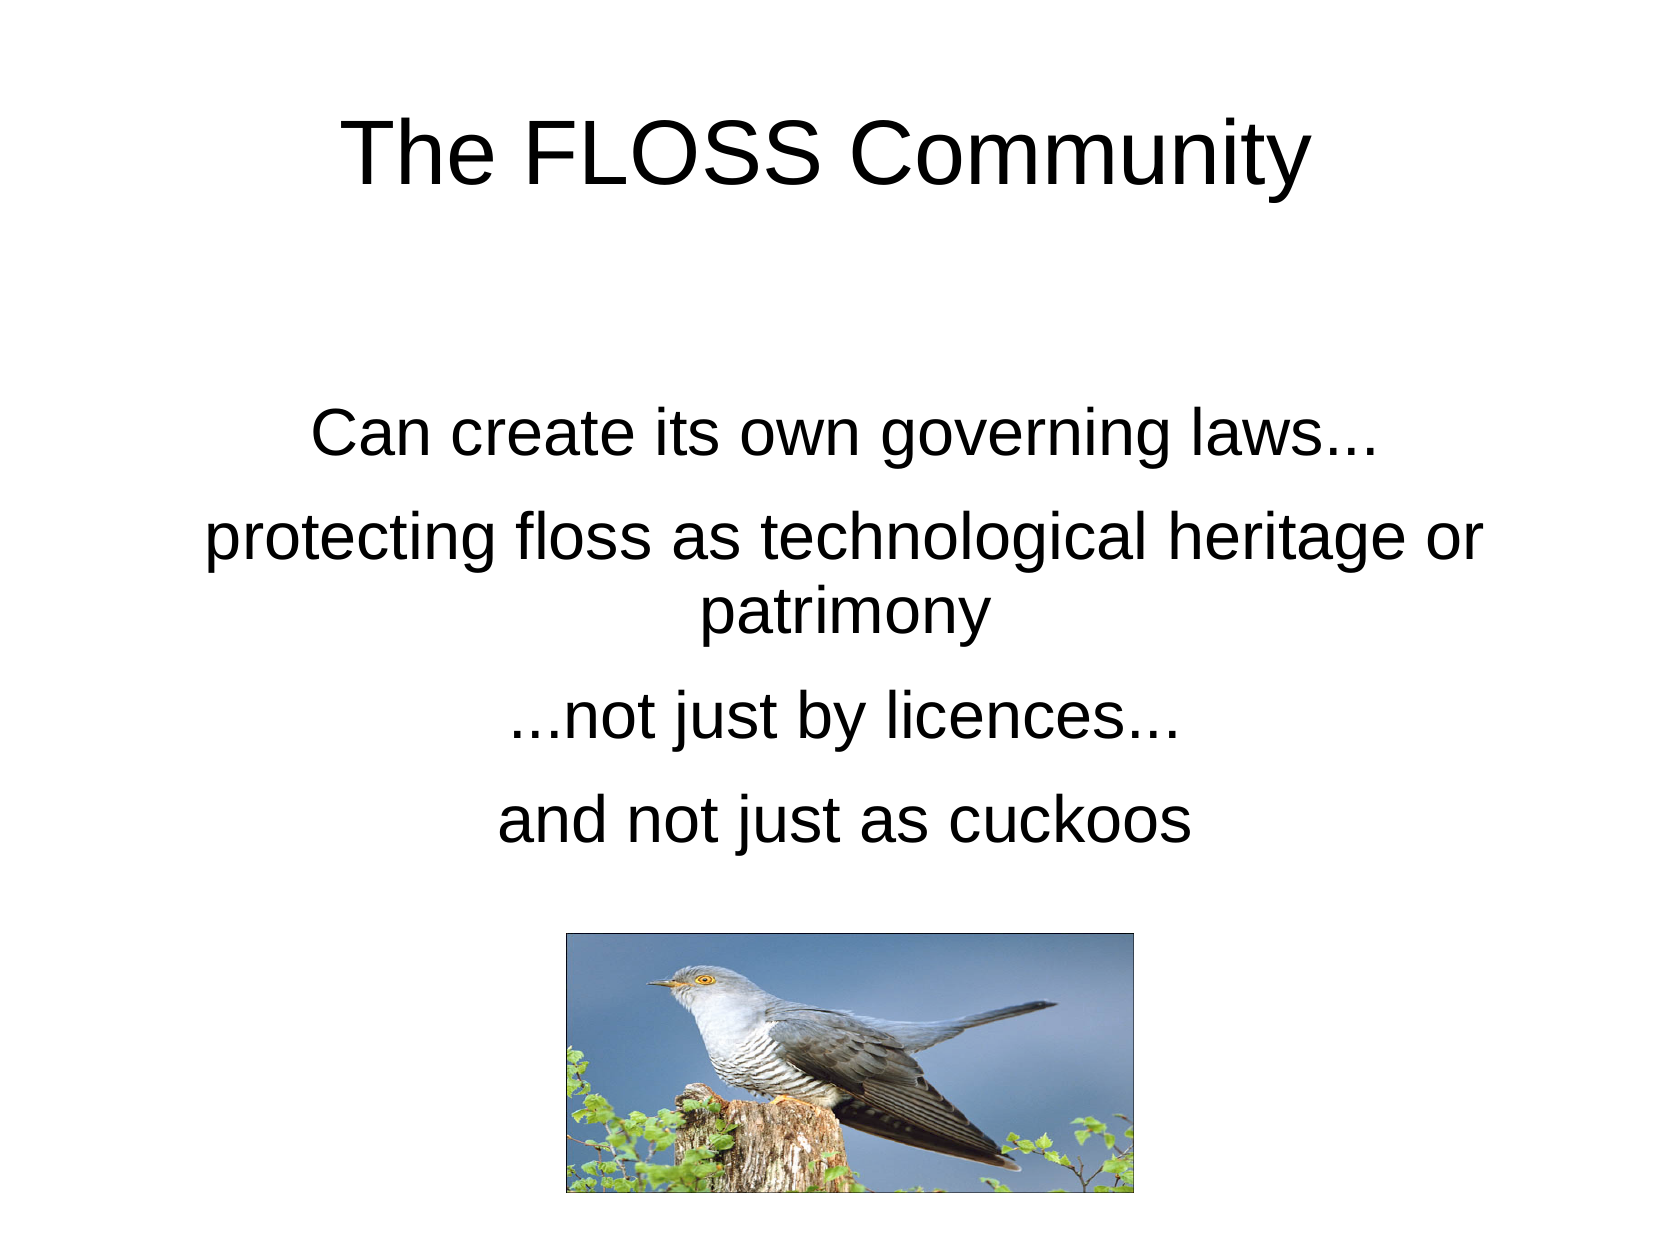

# The FLOSS Community
Can create its own governing laws...
protecting floss as technological heritage or patrimony
...not just by licences...
and not just as cuckoos